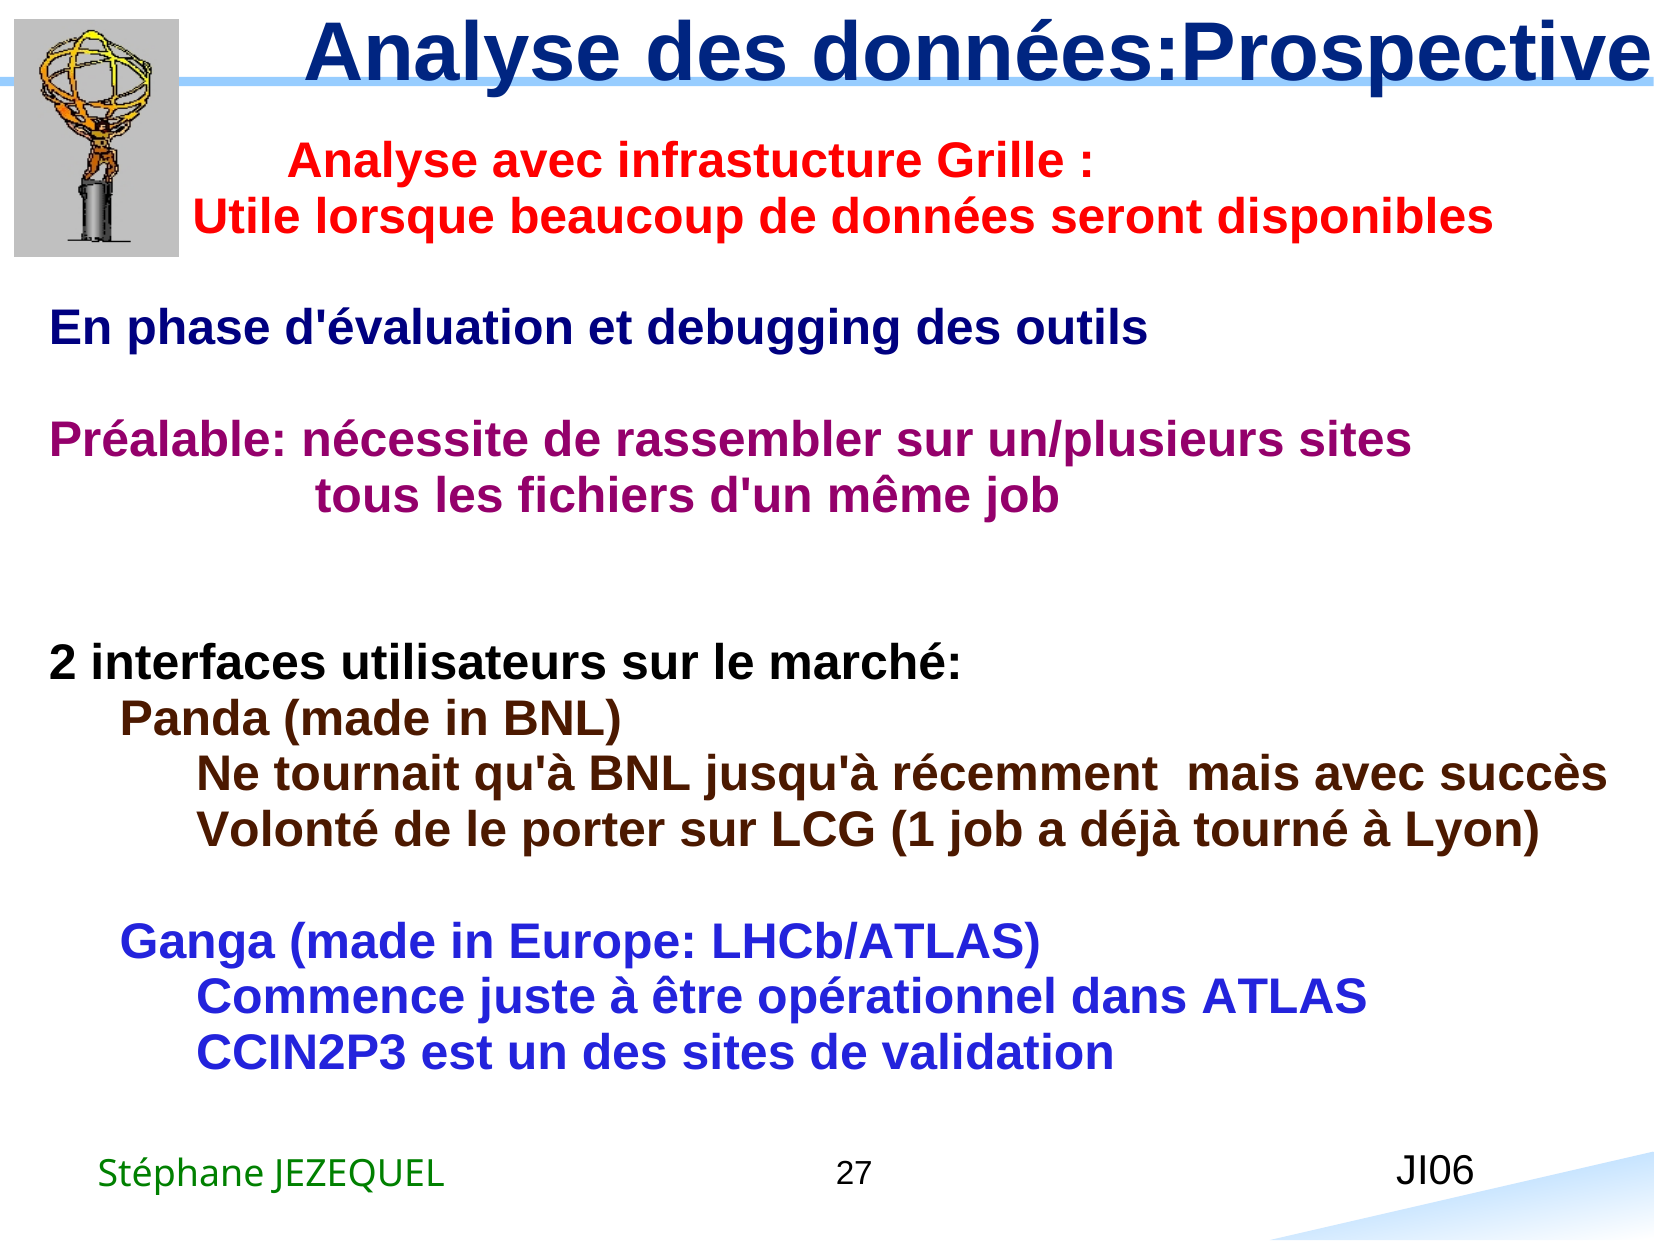

# Analyse des données:Prospective
 Analyse avec infrastucture Grille :
	 Utile lorsque beaucoup de données seront disponibles
En phase d'évaluation et debugging des outils
Préalable: nécessite de rassembler sur un/plusieurs sites
 tous les fichiers d'un même job
2 interfaces utilisateurs sur le marché:
Panda (made in BNL)
		Ne tournait qu'à BNL jusqu'à récemment mais avec succès
		Volonté de le porter sur LCG (1 job a déjà tourné à Lyon)
Ganga (made in Europe: LHCb/ATLAS)
		Commence juste à être opérationnel dans ATLAS
		CCIN2P3 est un des sites de validation